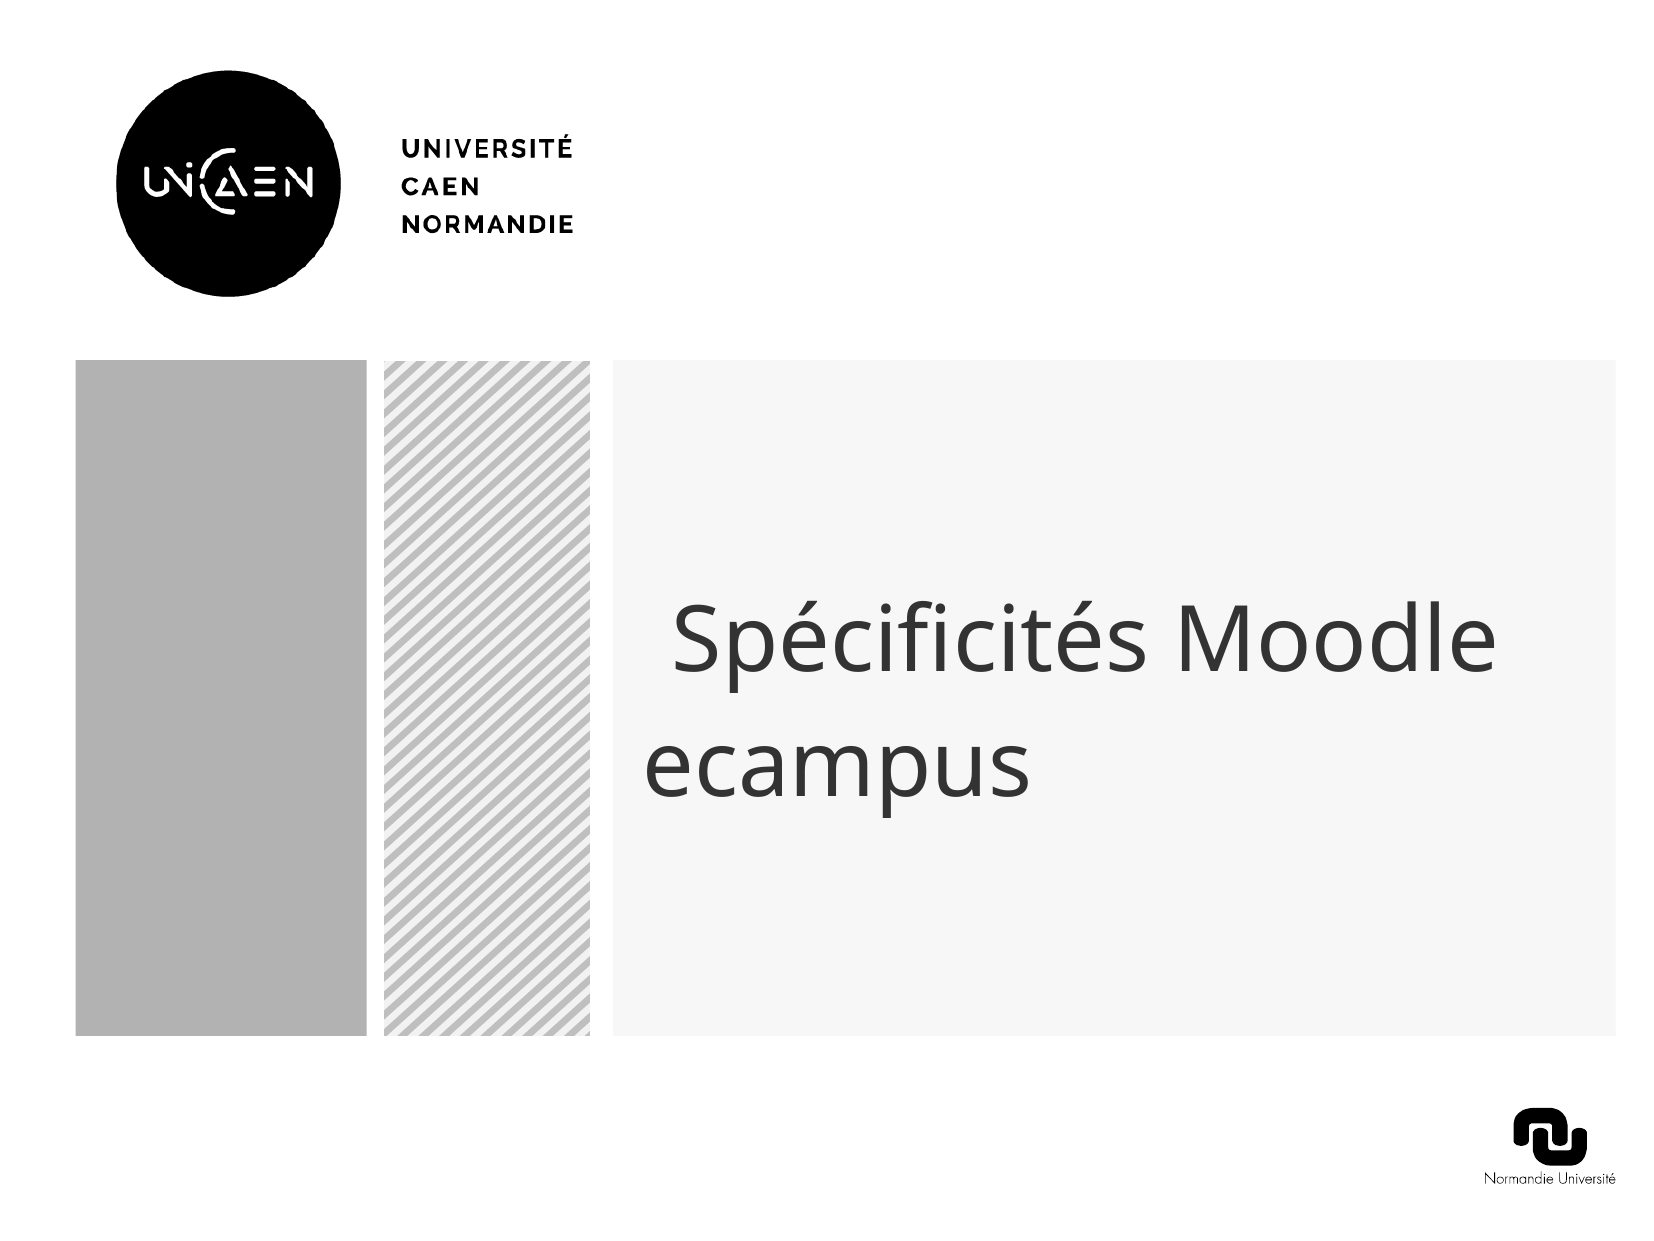

# Spécificités Moodle ecampus
3
Découverte Ecampus pourn les personnels administratifs